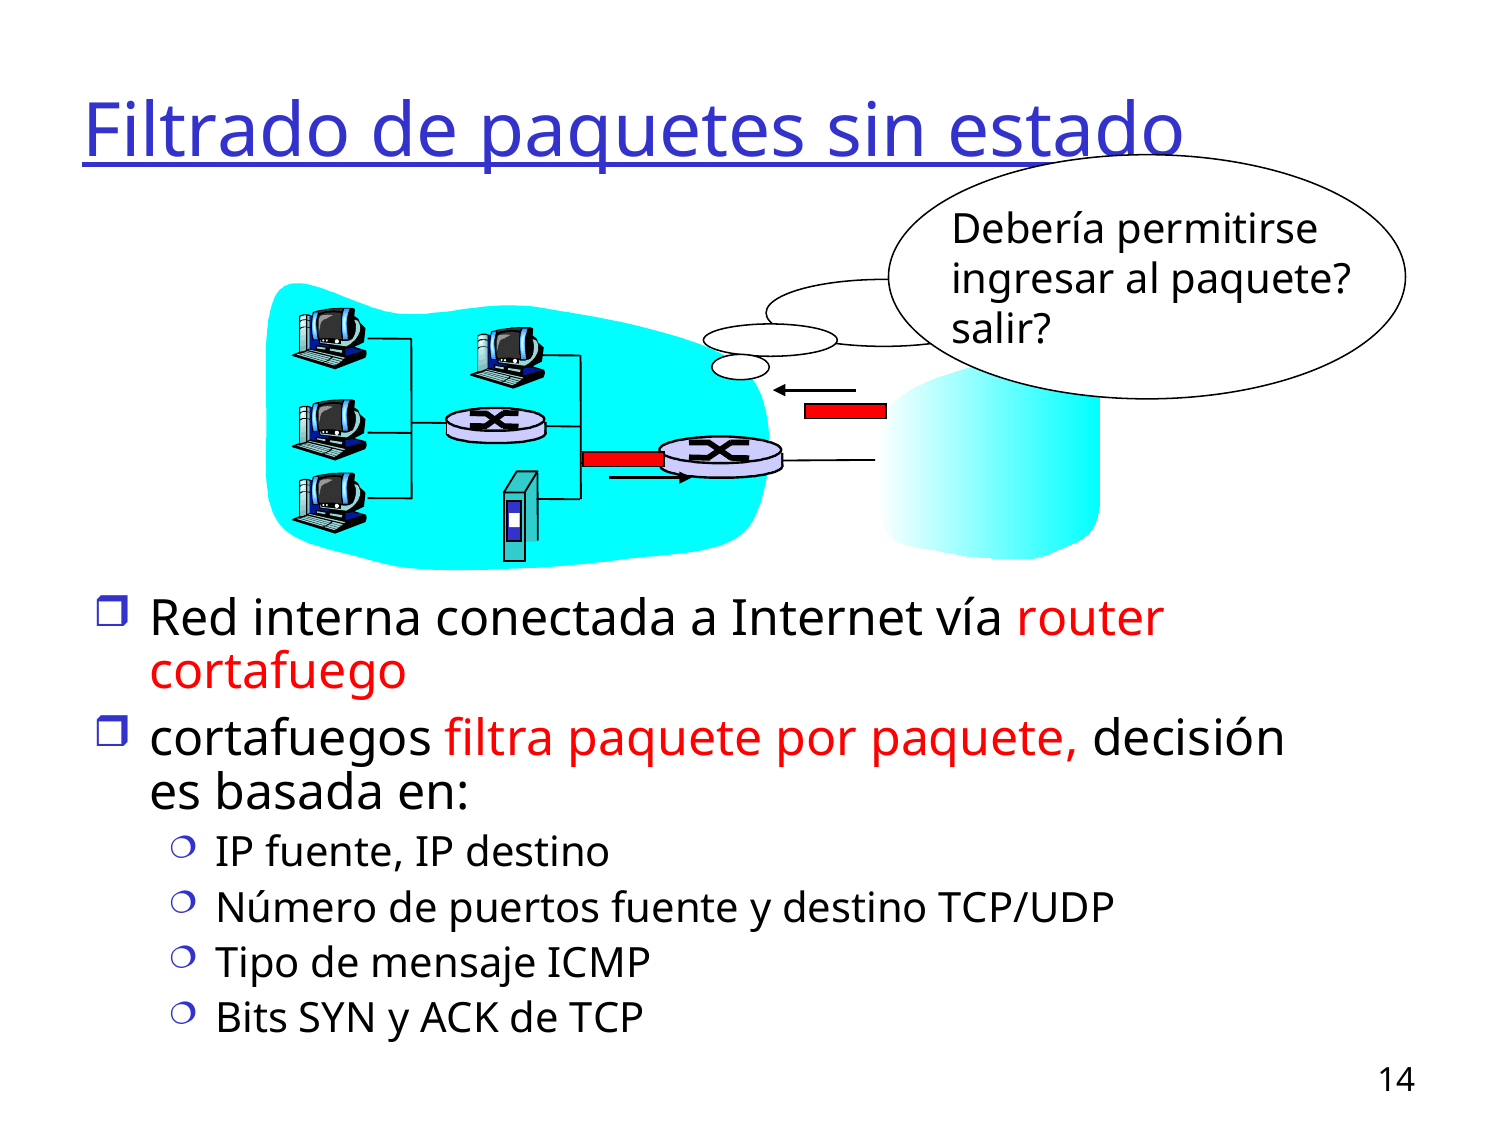

# Filtrado de paquetes sin estado
Debería permitirse ingresar al paquete? salir?
Red interna conectada a Internet vía router cortafuego
cortafuegos filtra paquete por paquete, decisión es basada en:
IP fuente, IP destino
Número de puertos fuente y destino TCP/UDP
Tipo de mensaje ICMP
Bits SYN y ACK de TCP
14